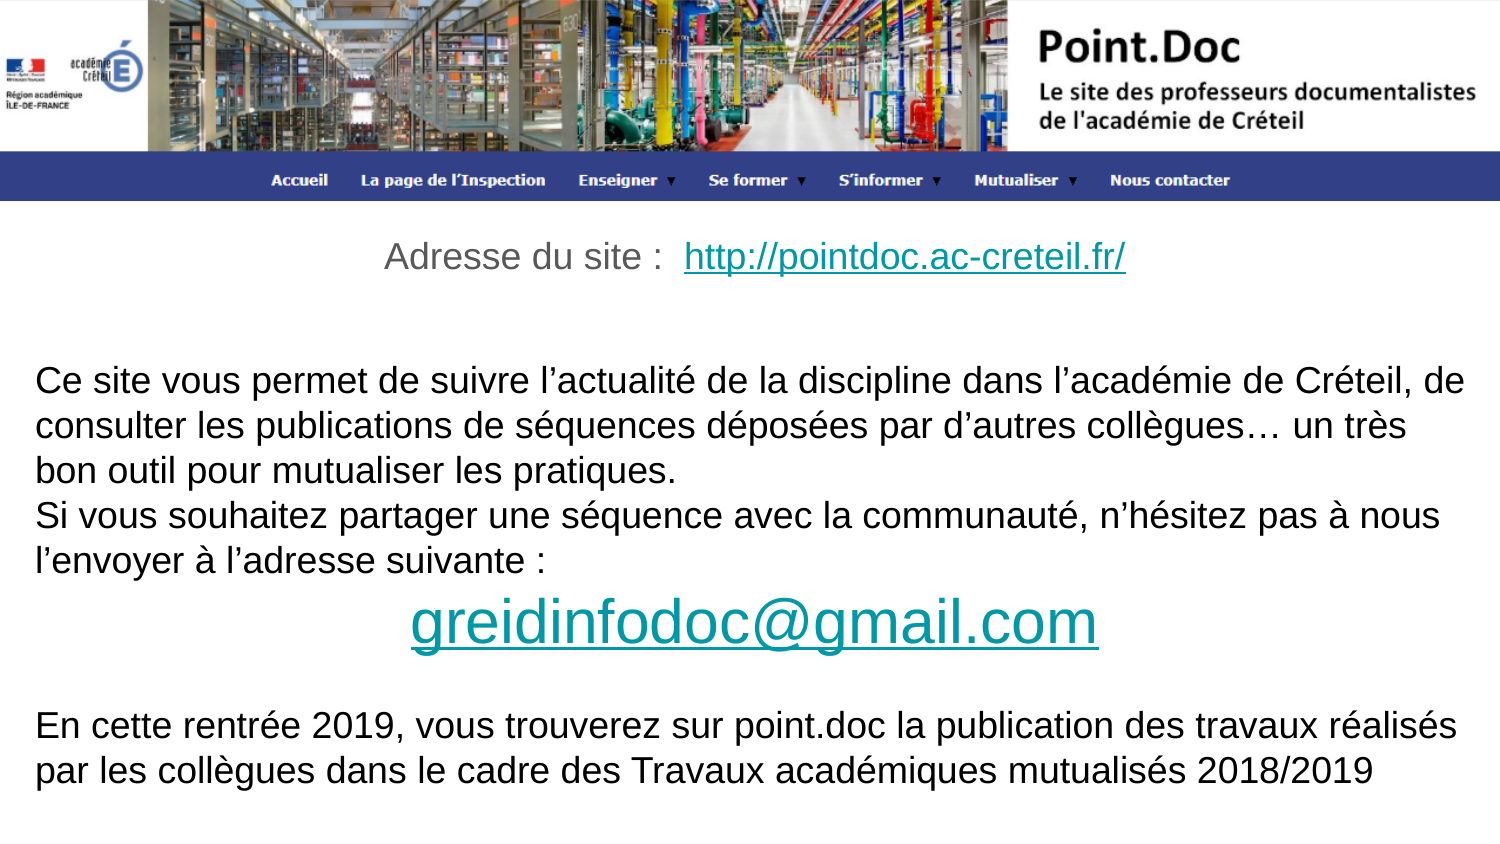

#
Adresse du site : http://pointdoc.ac-creteil.fr/
Ce site vous permet de suivre l’actualité de la discipline dans l’académie de Créteil, de consulter les publications de séquences déposées par d’autres collègues… un très bon outil pour mutualiser les pratiques.
Si vous souhaitez partager une séquence avec la communauté, n’hésitez pas à nous l’envoyer à l’adresse suivante :
greidinfodoc@gmail.com
En cette rentrée 2019, vous trouverez sur point.doc la publication des travaux réalisés par les collègues dans le cadre des Travaux académiques mutualisés 2018/2019